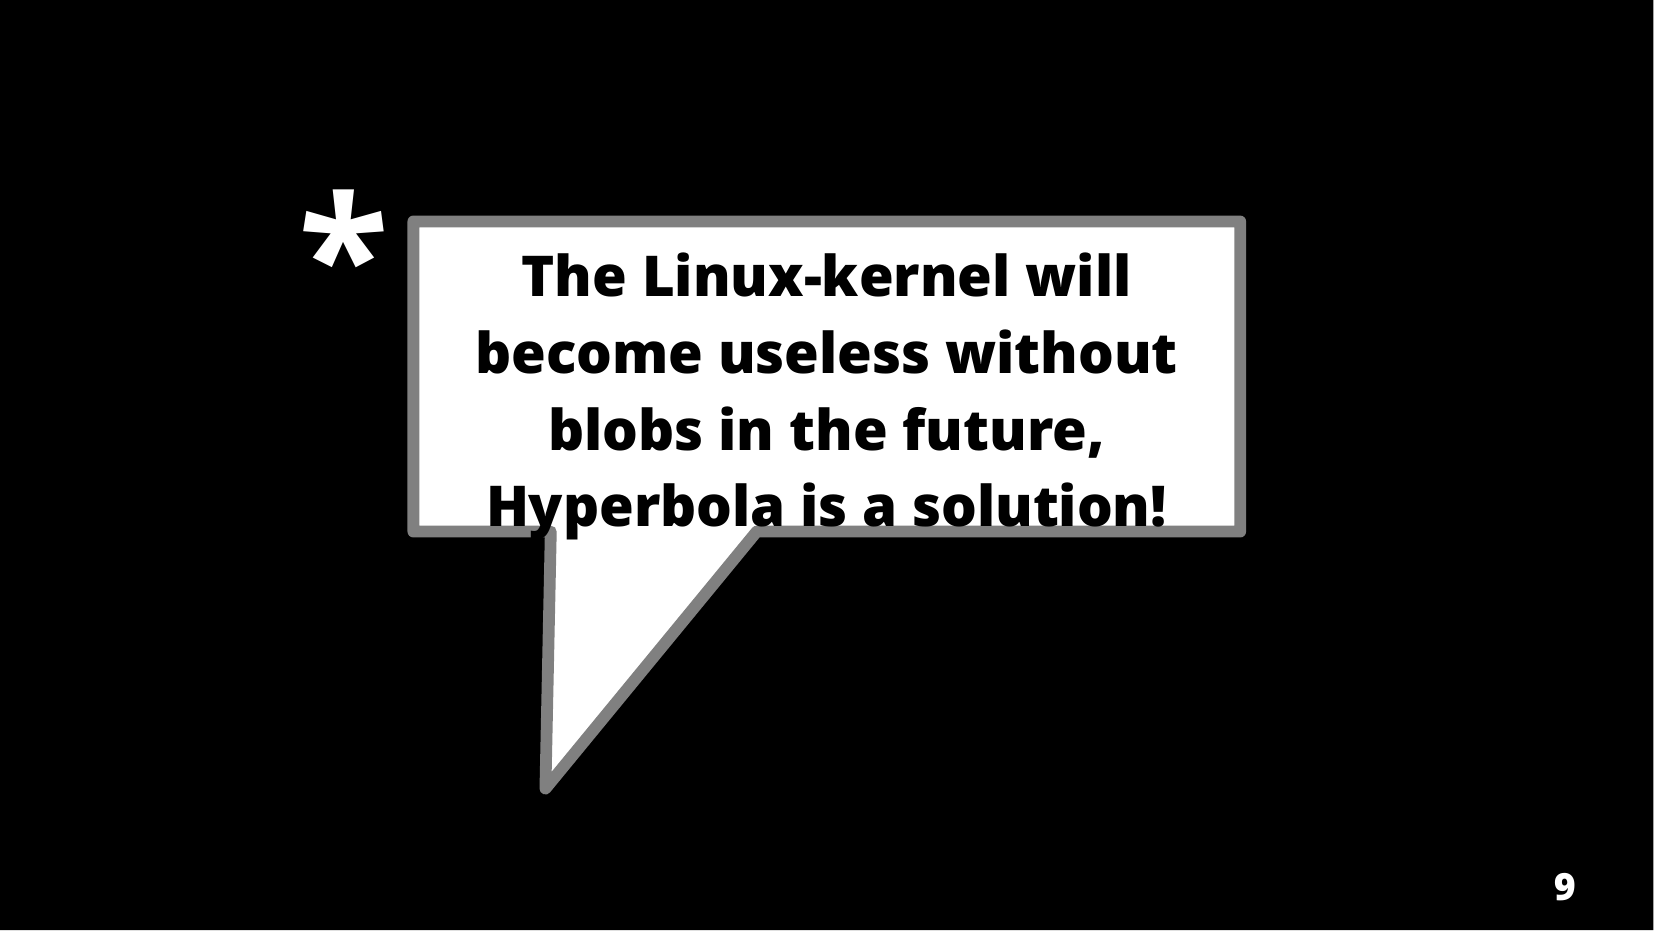

# The Linux-kernel will become useless without blobs in the future, Hyperbola is a solution!
9